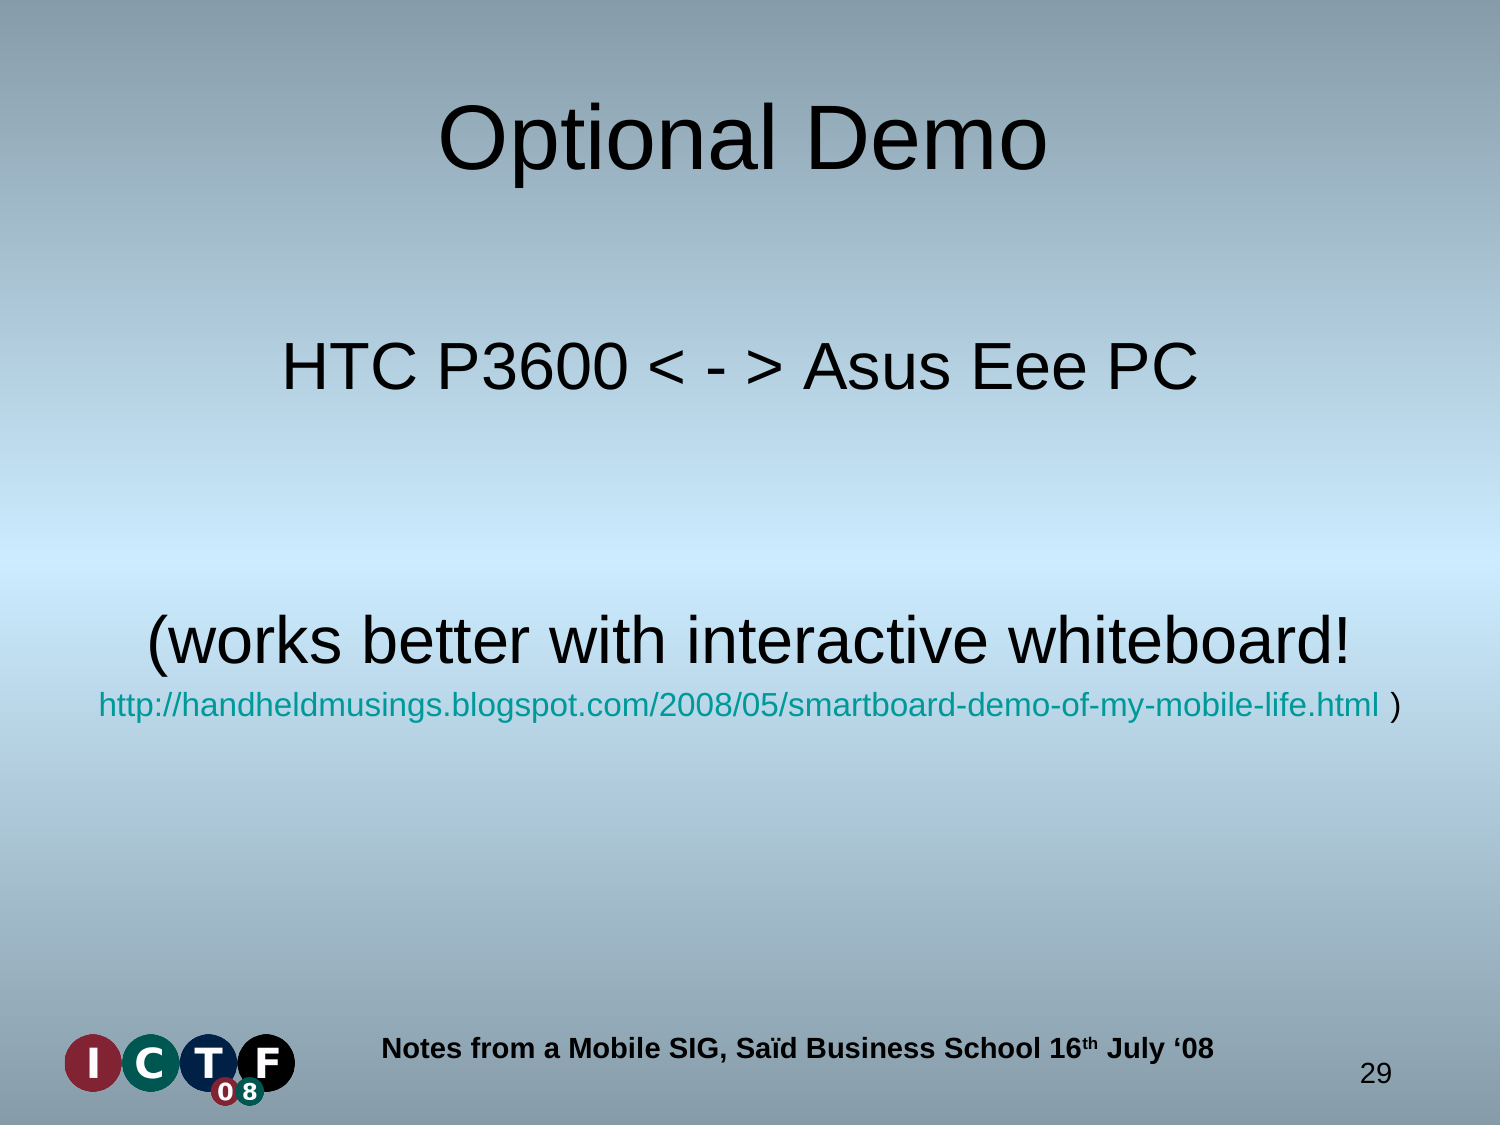

# Optional Demo
HTC P3600 < - > Asus Eee PC
(works better with interactive whiteboard!
http://handheldmusings.blogspot.com/2008/05/smartboard-demo-of-my-mobile-life.html )